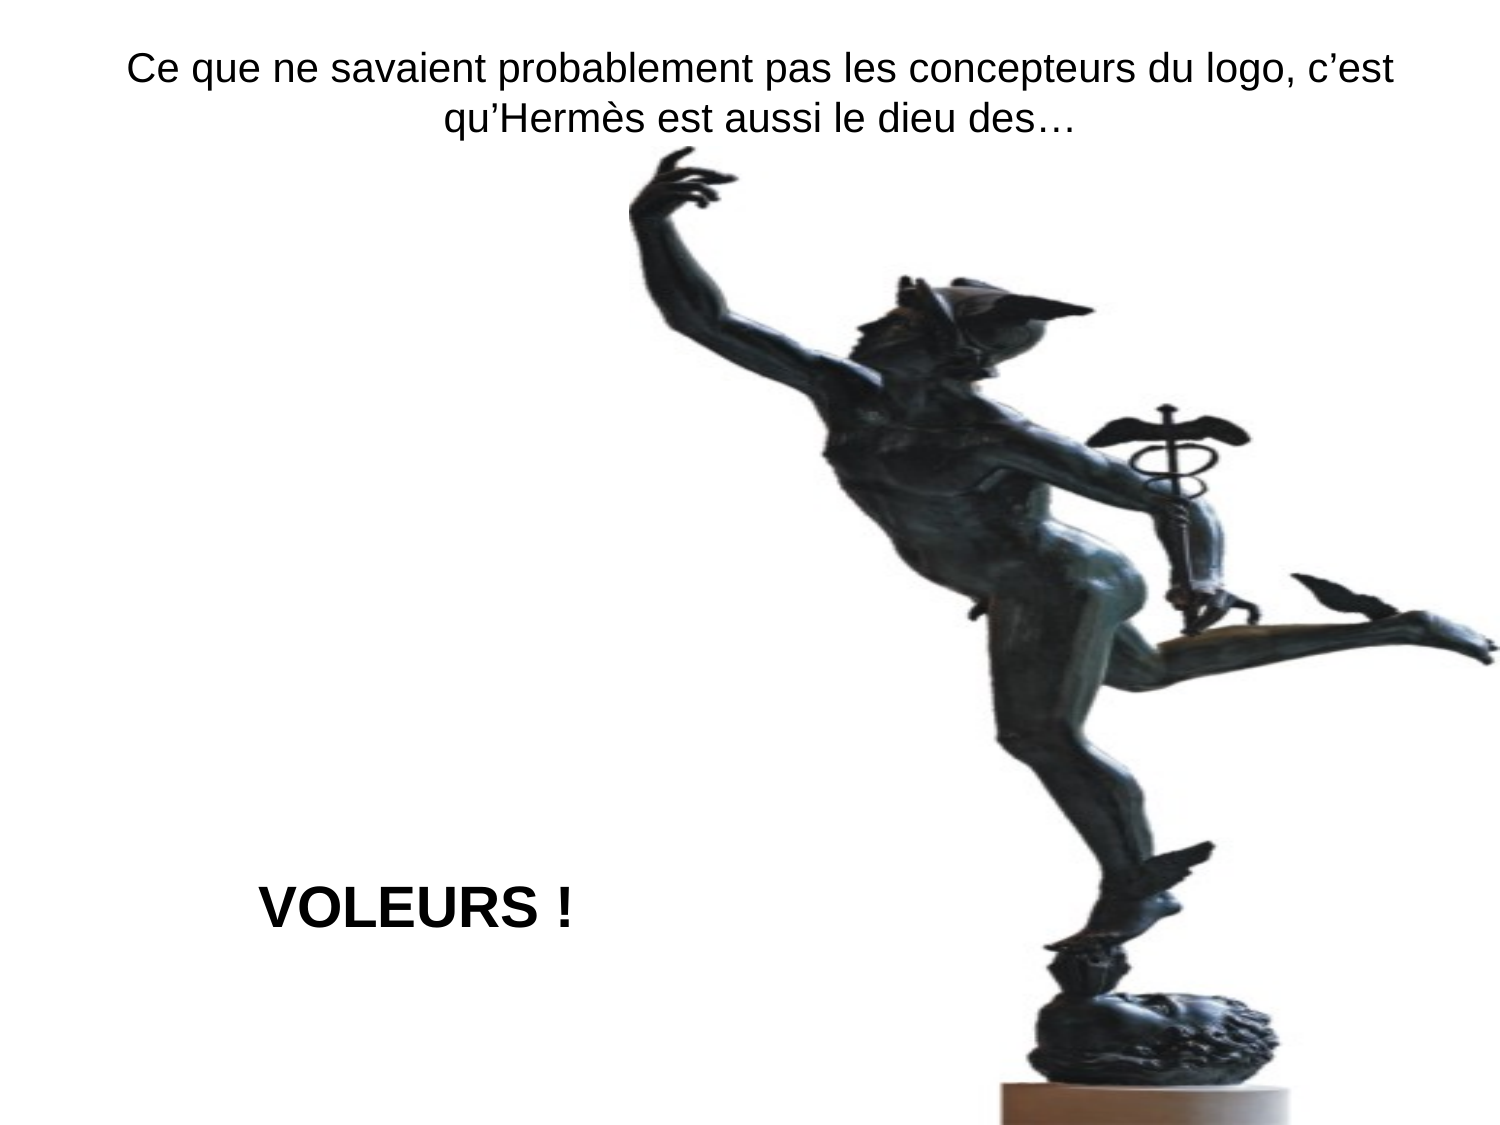

Ce que ne savaient probablement pas les concepteurs du logo, c’est qu’Hermès est aussi le dieu des…
VOLEURS !